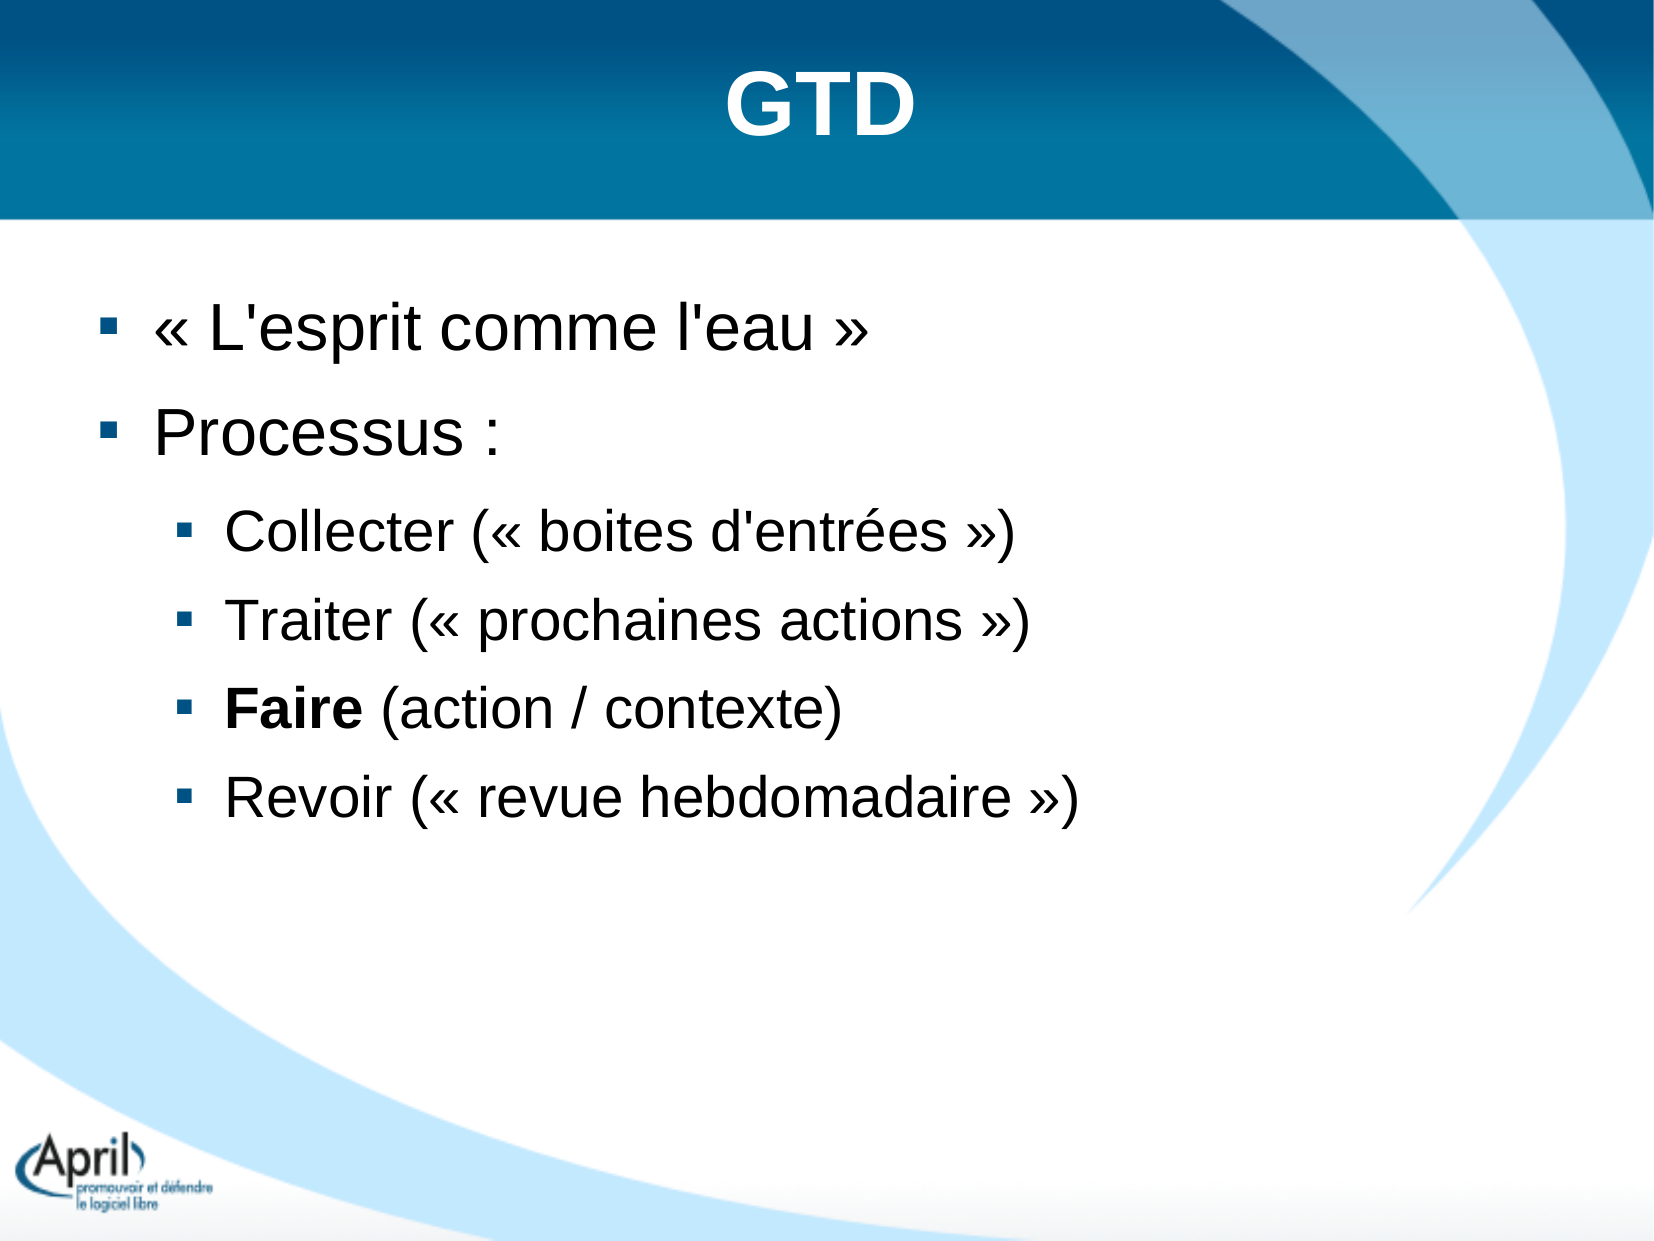

# GTD
« L'esprit comme l'eau »
Processus :
Collecter (« boites d'entrées »)
Traiter (« prochaines actions »)
Faire (action / contexte)
Revoir (« revue hebdomadaire »)